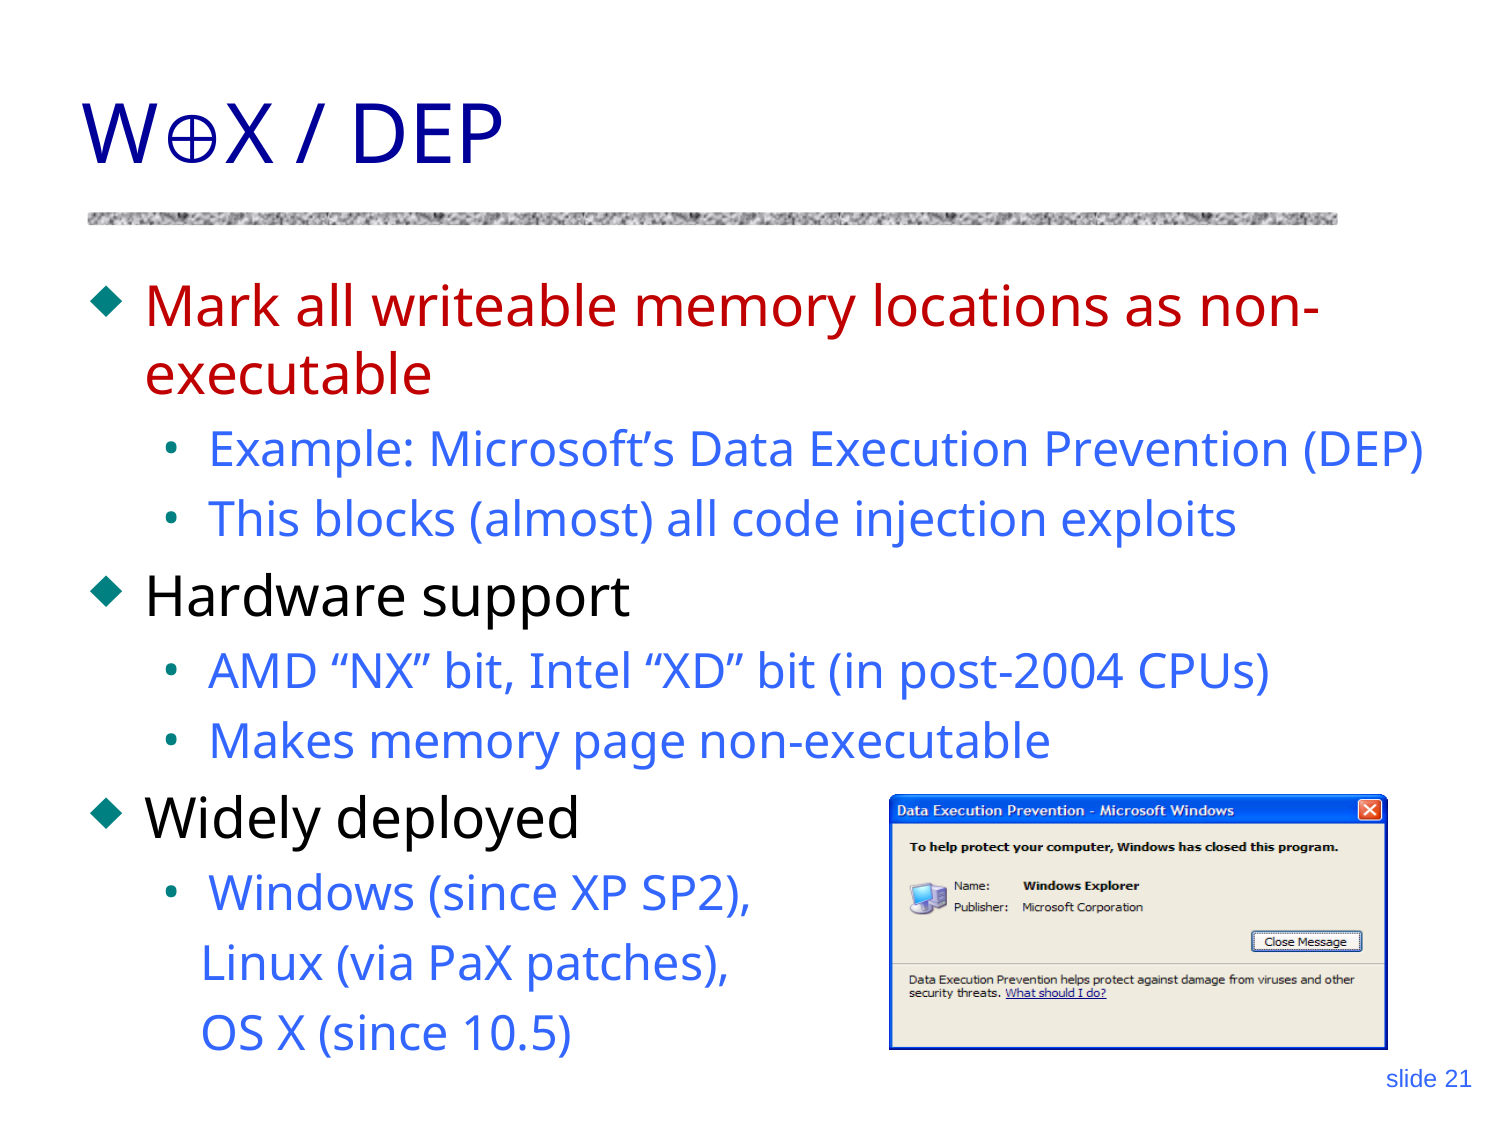

# WX / DEP
Mark all writeable memory locations as non-executable
Example: Microsoft’s Data Execution Prevention (DEP)
This blocks (almost) all code injection exploits
Hardware support
AMD “NX” bit, Intel “XD” bit (in post-2004 CPUs)
Makes memory page non-executable
Widely deployed
Windows (since XP SP2),
 Linux (via PaX patches),
 OS X (since 10.5)
slide